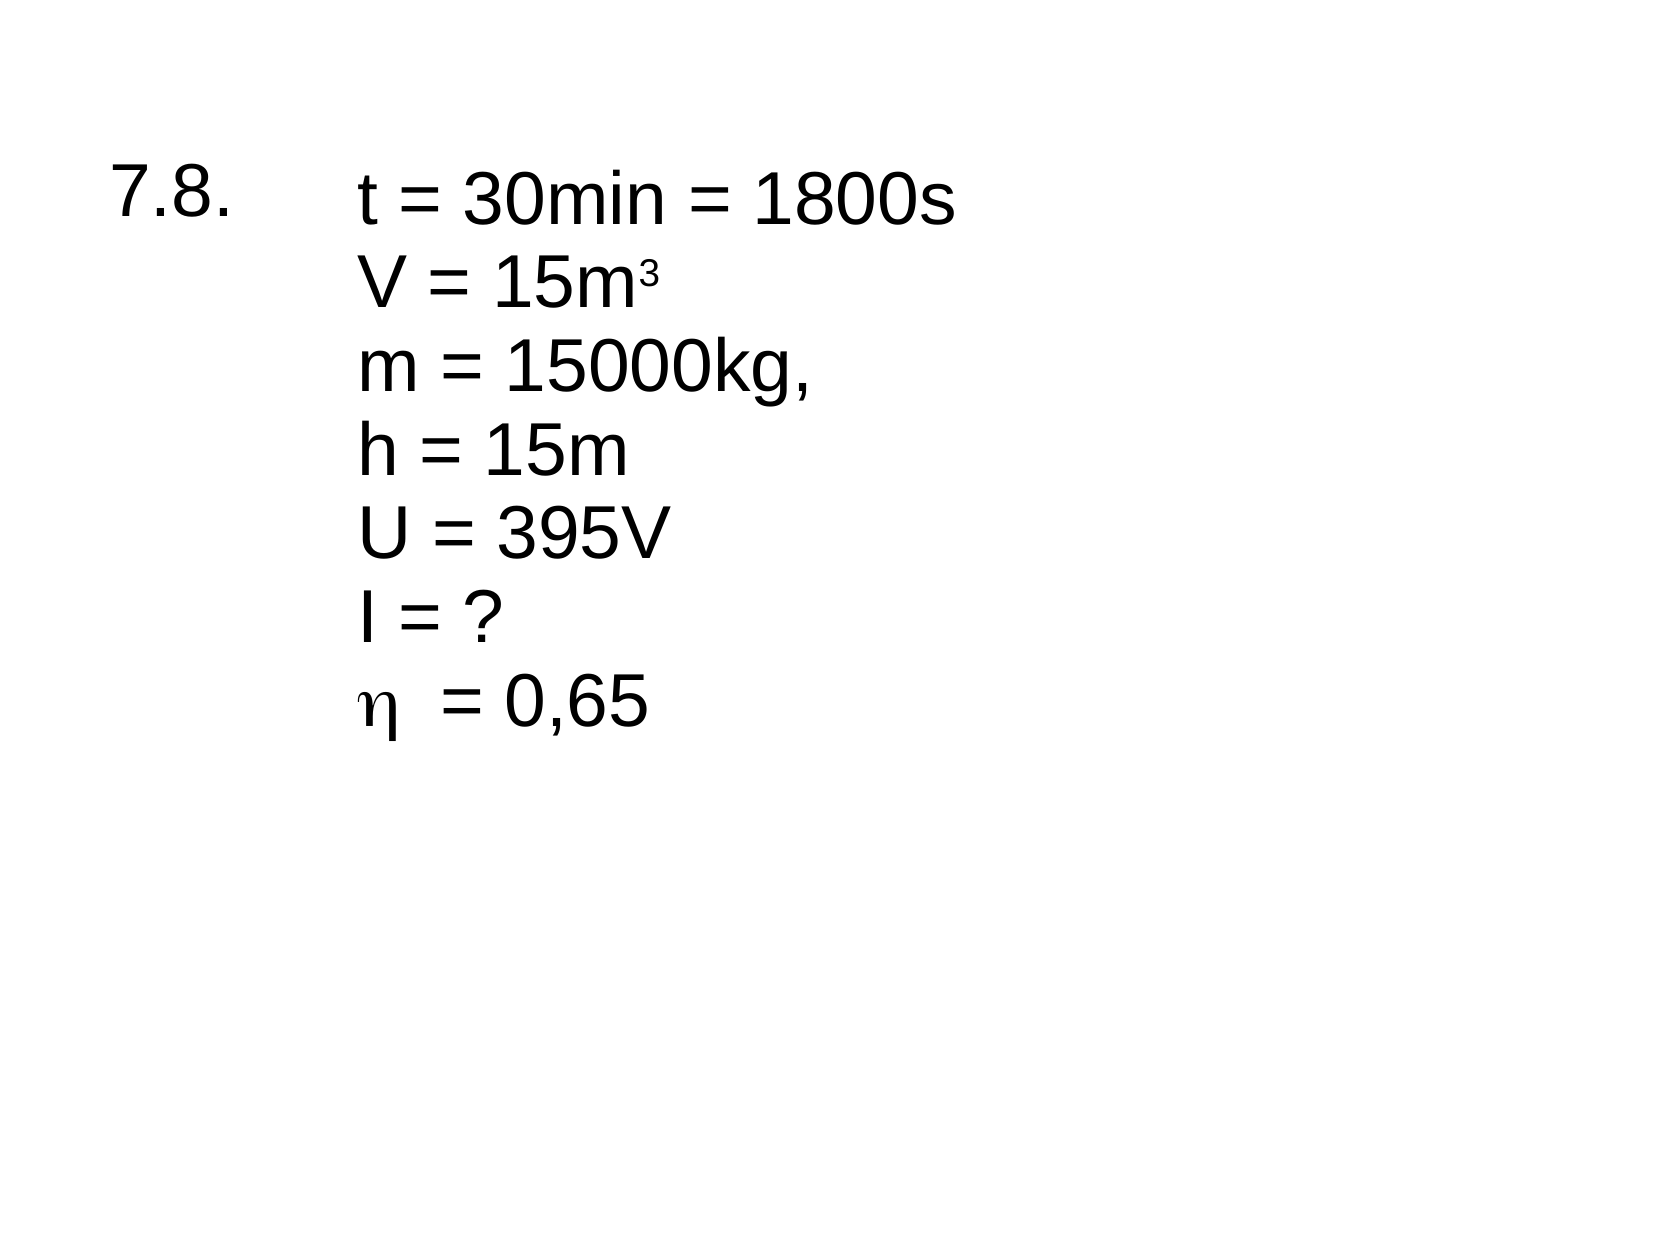

7.8.
t = 30min = 1800s
V = 15m3
m = 15000kg,
h = 15m
U = 395V
I = ?
= 0,65